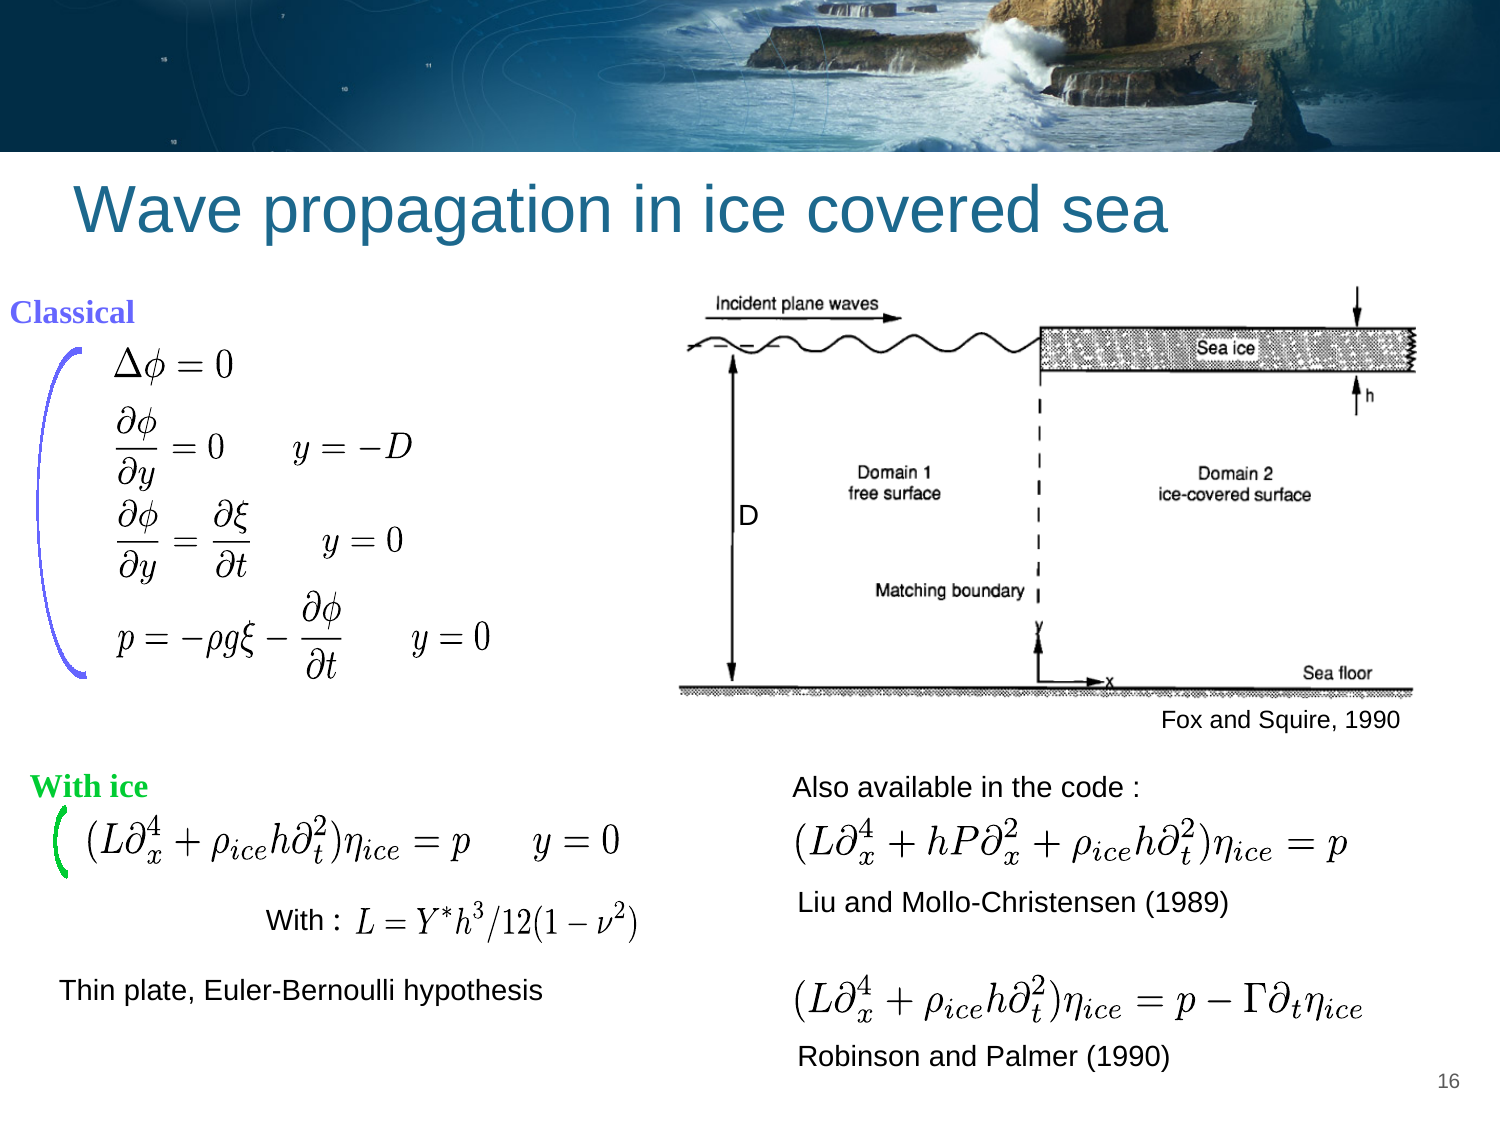

# Wave propagation in ice covered sea
Classical
D
We set :
Fox and Squire, 1990
With ice
Also available in the code :
Liu and Mollo-Christensen (1989)
With :
Thin plate, Euler-Bernoulli hypothesis
Robinson and Palmer (1990)